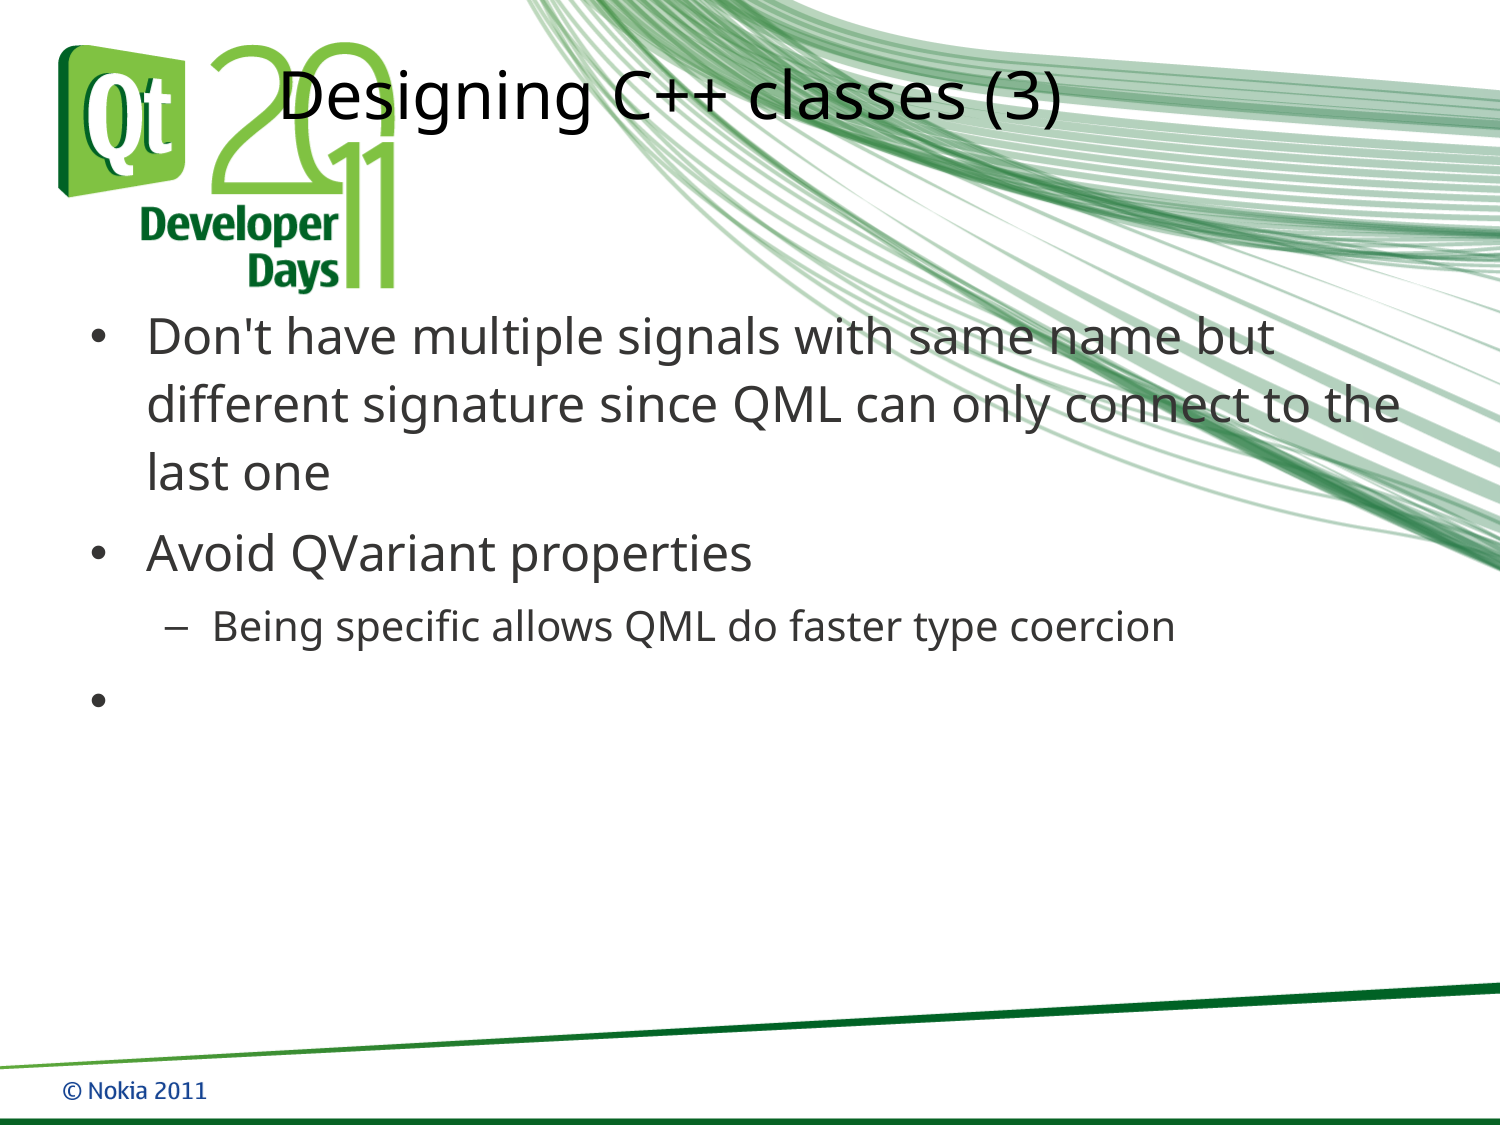

# Designing C++ classes (3)
Don't have multiple signals with same name but different signature since QML can only connect to the last one
Avoid QVariant properties
Being specific allows QML do faster type coercion